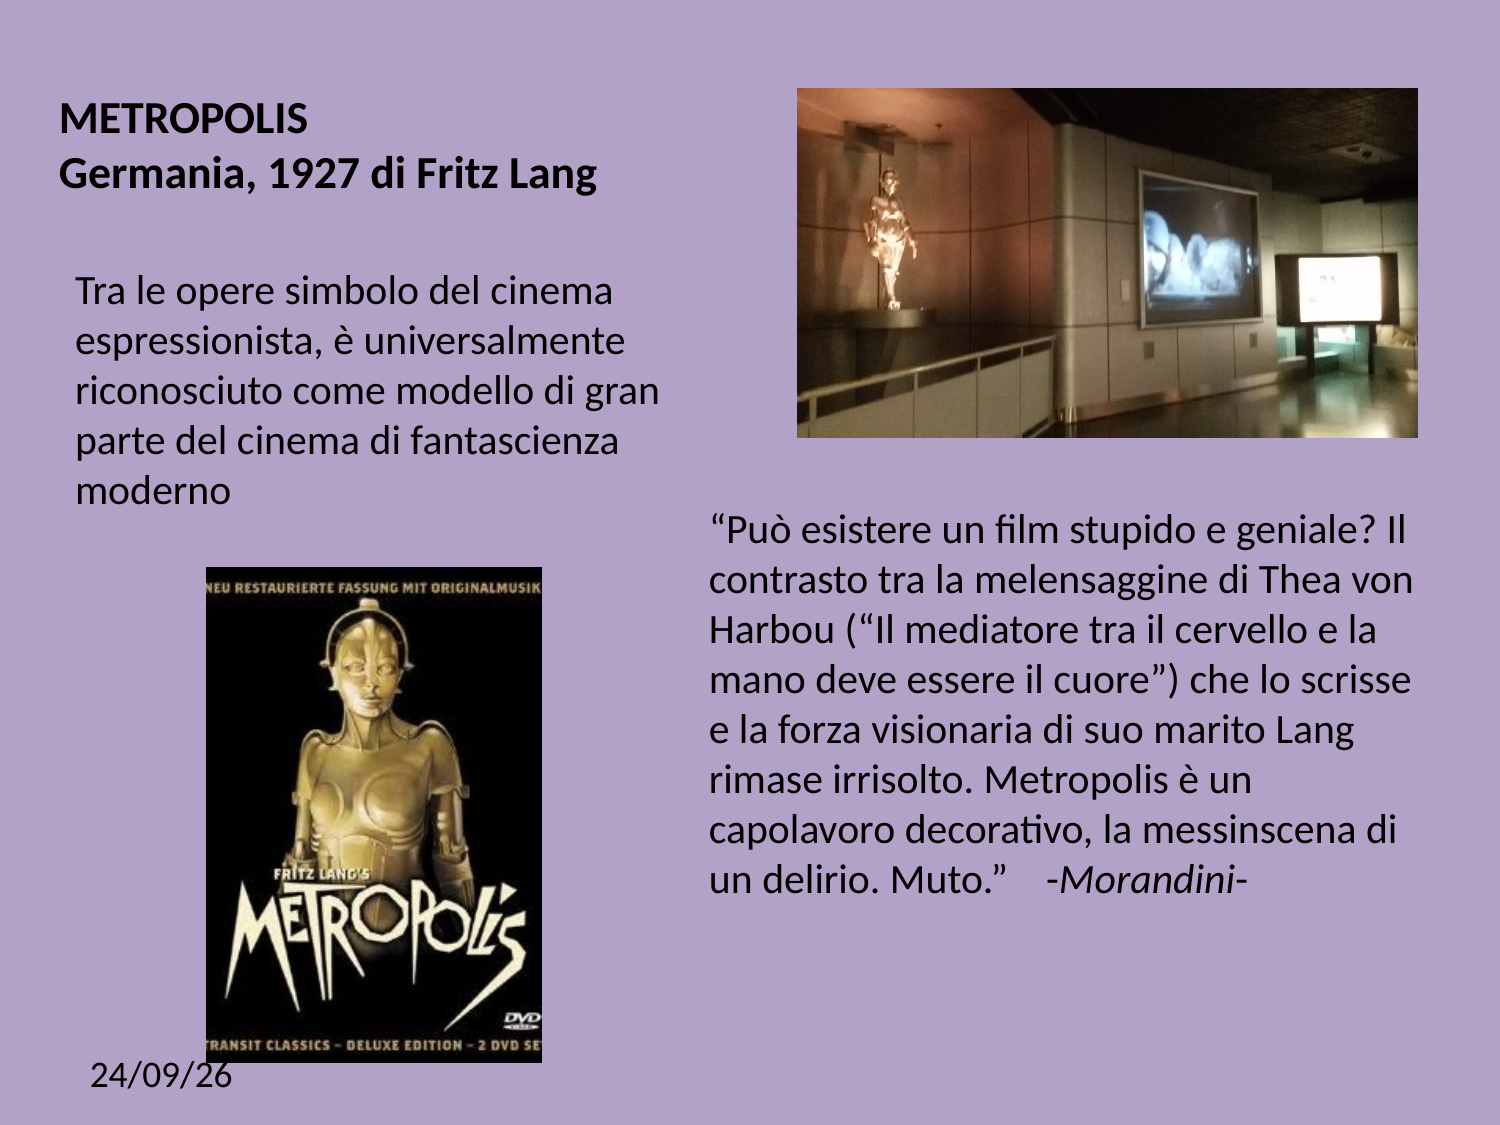

# METROPOLIS Germania, 1927 di Fritz Lang
Tra le opere simbolo del cinema espressionista, è universalmente riconosciuto come modello di gran parte del cinema di fantascienza moderno
“Può esistere un film stupido e geniale? Il contrasto tra la melensaggine di Thea von Harbou (“Il mediatore tra il cervello e la mano deve essere il cuore”) che lo scrisse e la forza visionaria di suo marito Lang rimase irrisolto. Metropolis è un capolavoro decorativo, la messinscena di un delirio. Muto.”  -Morandini-